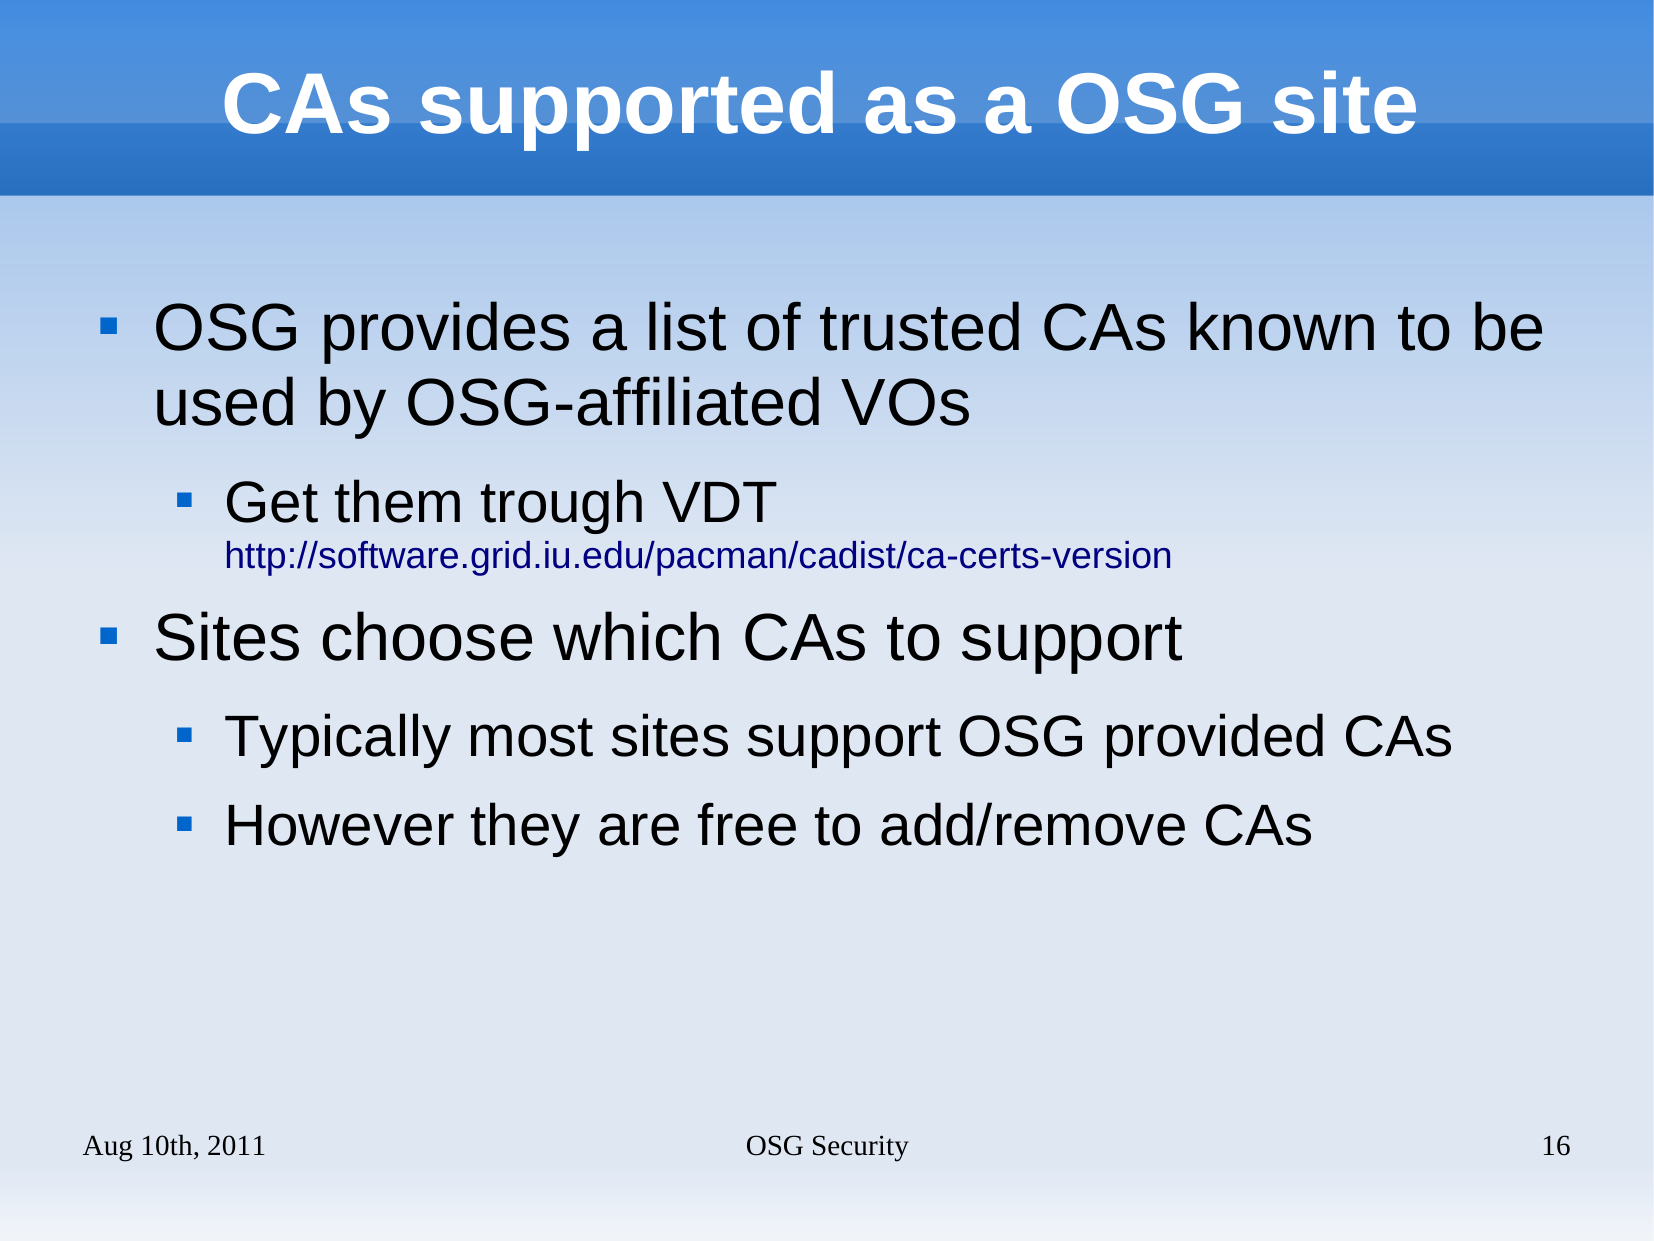

# CAs supported as a OSG site
OSG provides a list of trusted CAs known to be used by OSG-affiliated VOs
Get them trough VDT
http://software.grid.iu.edu/pacman/cadist/ca-certs-version
Sites choose which CAs to support
Typically most sites support OSG provided CAs
However they are free to add/remove CAs
Aug 10th, 2011
OSG Security
16